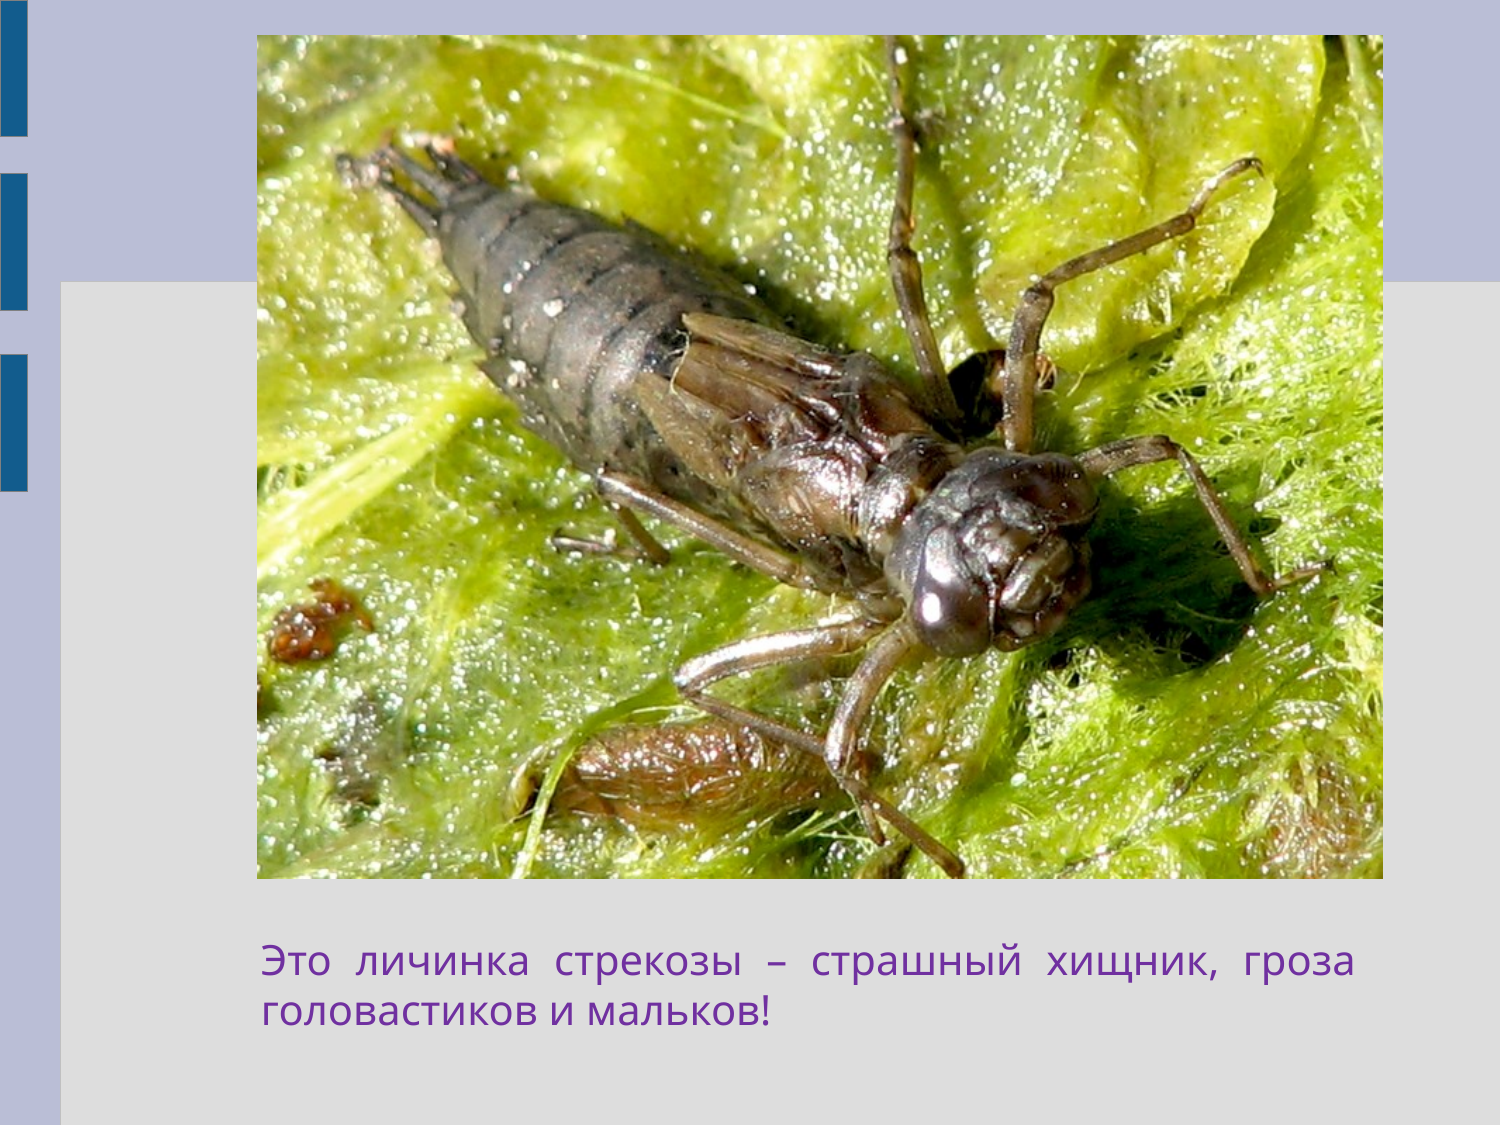

Это личинка стрекозы – страшный хищник, гроза головастиков и мальков!